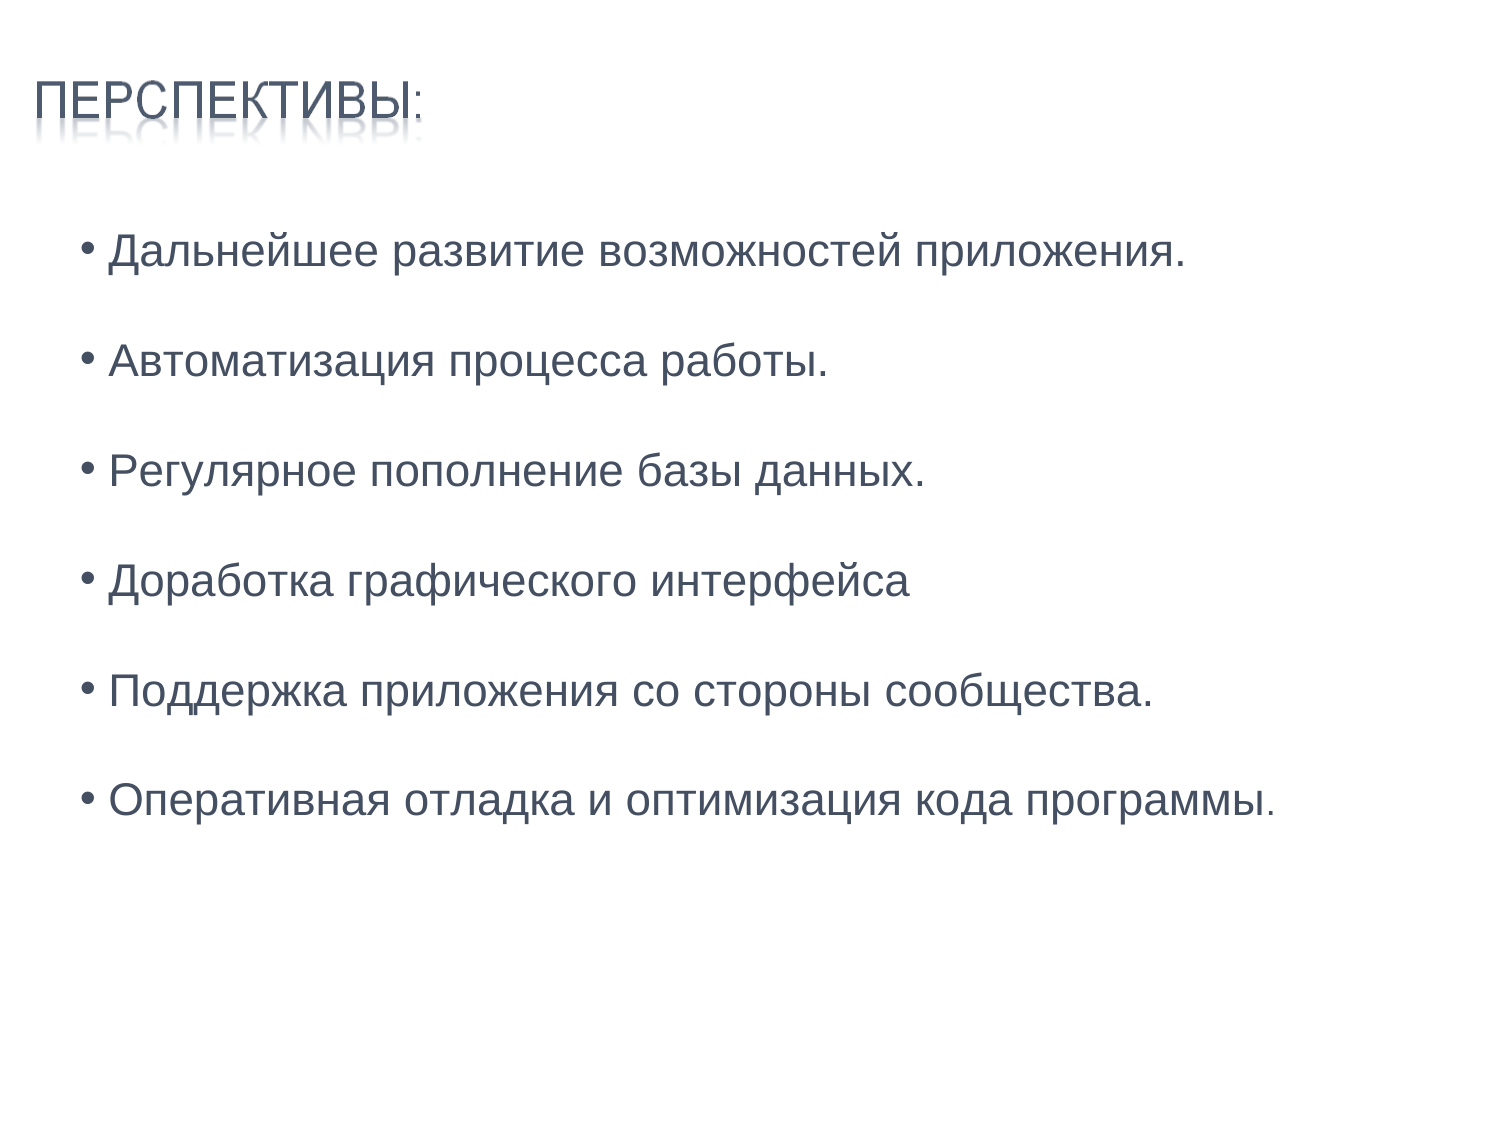

Дальнейшее развитие возможностей приложения.
 Автоматизация процесса работы.
 Регулярное пополнение базы данных.
 Доработка графического интерфейса
 Поддержка приложения со стороны сообщества.
 Оперативная отладка и оптимизация кода программы.